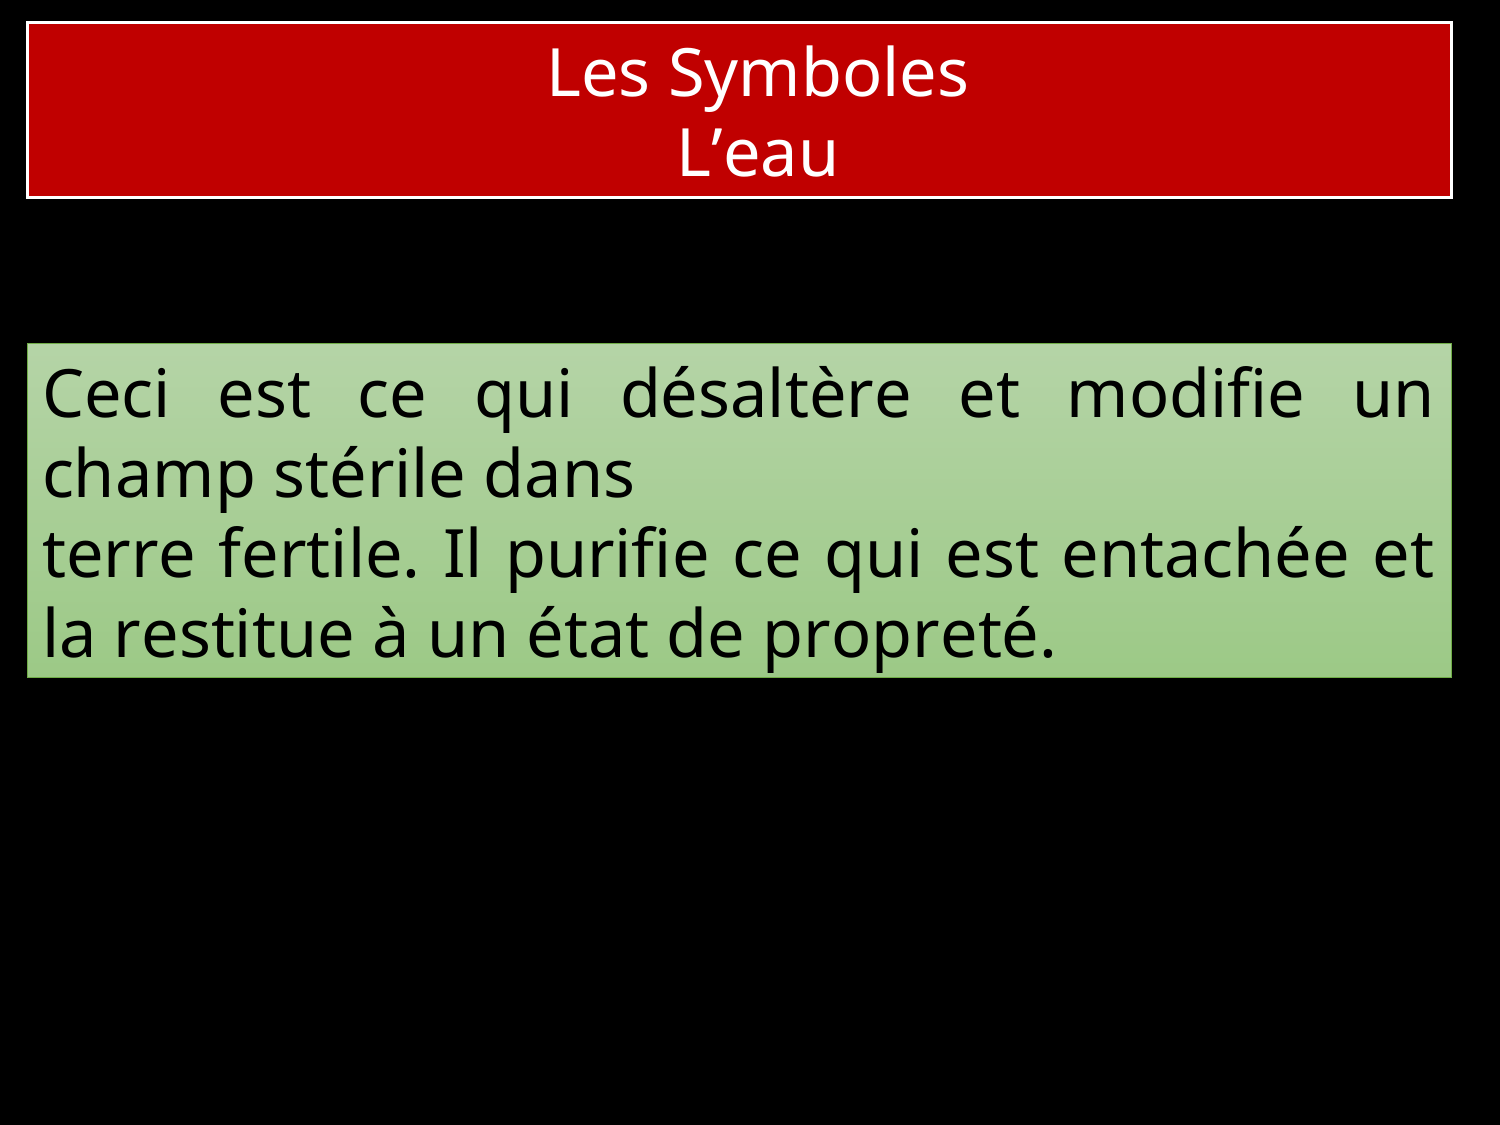

Les Symboles
L’eau
Ceci est ce qui désaltère et modifie un champ stérile dans
terre fertile. Il purifie ce qui est entachée et la restitue à un état de propreté.